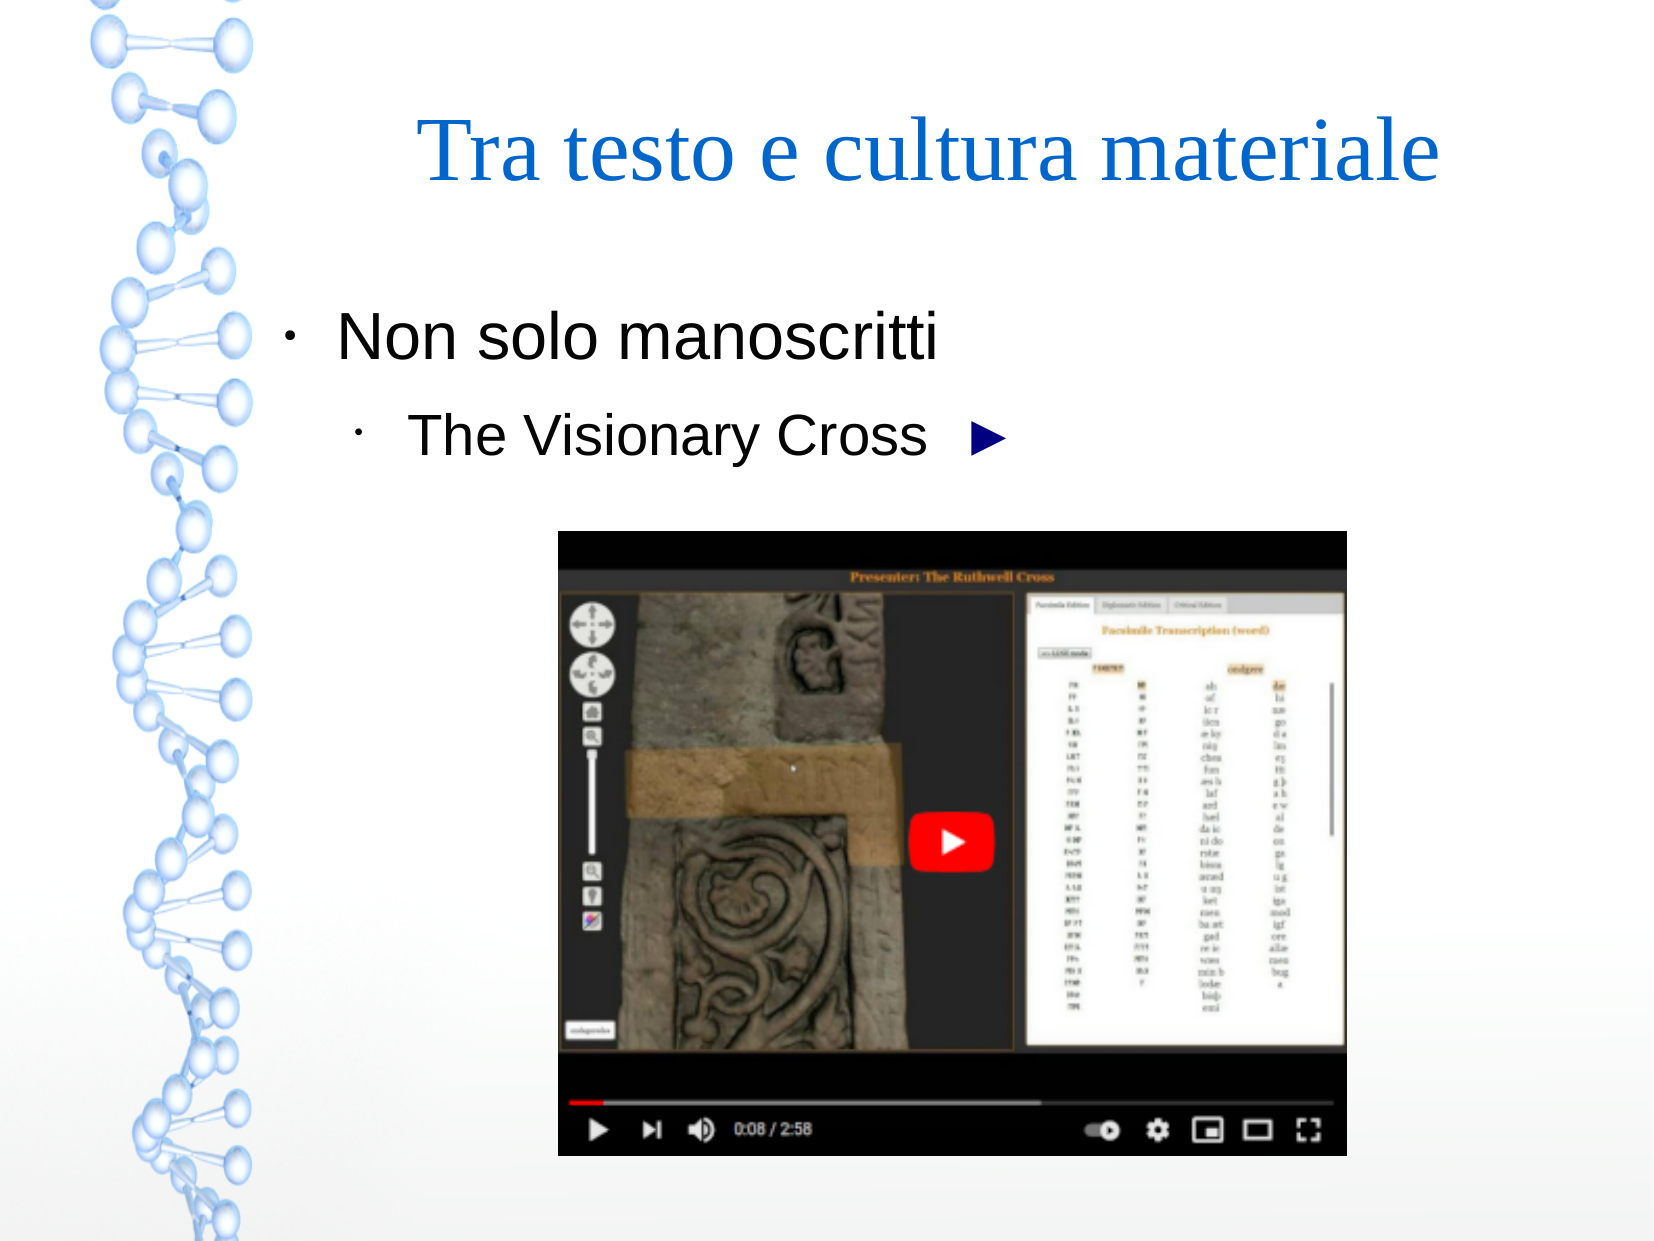

Tra testo e cultura materiale
# Non solo manoscritti
The Visionary Cross ►